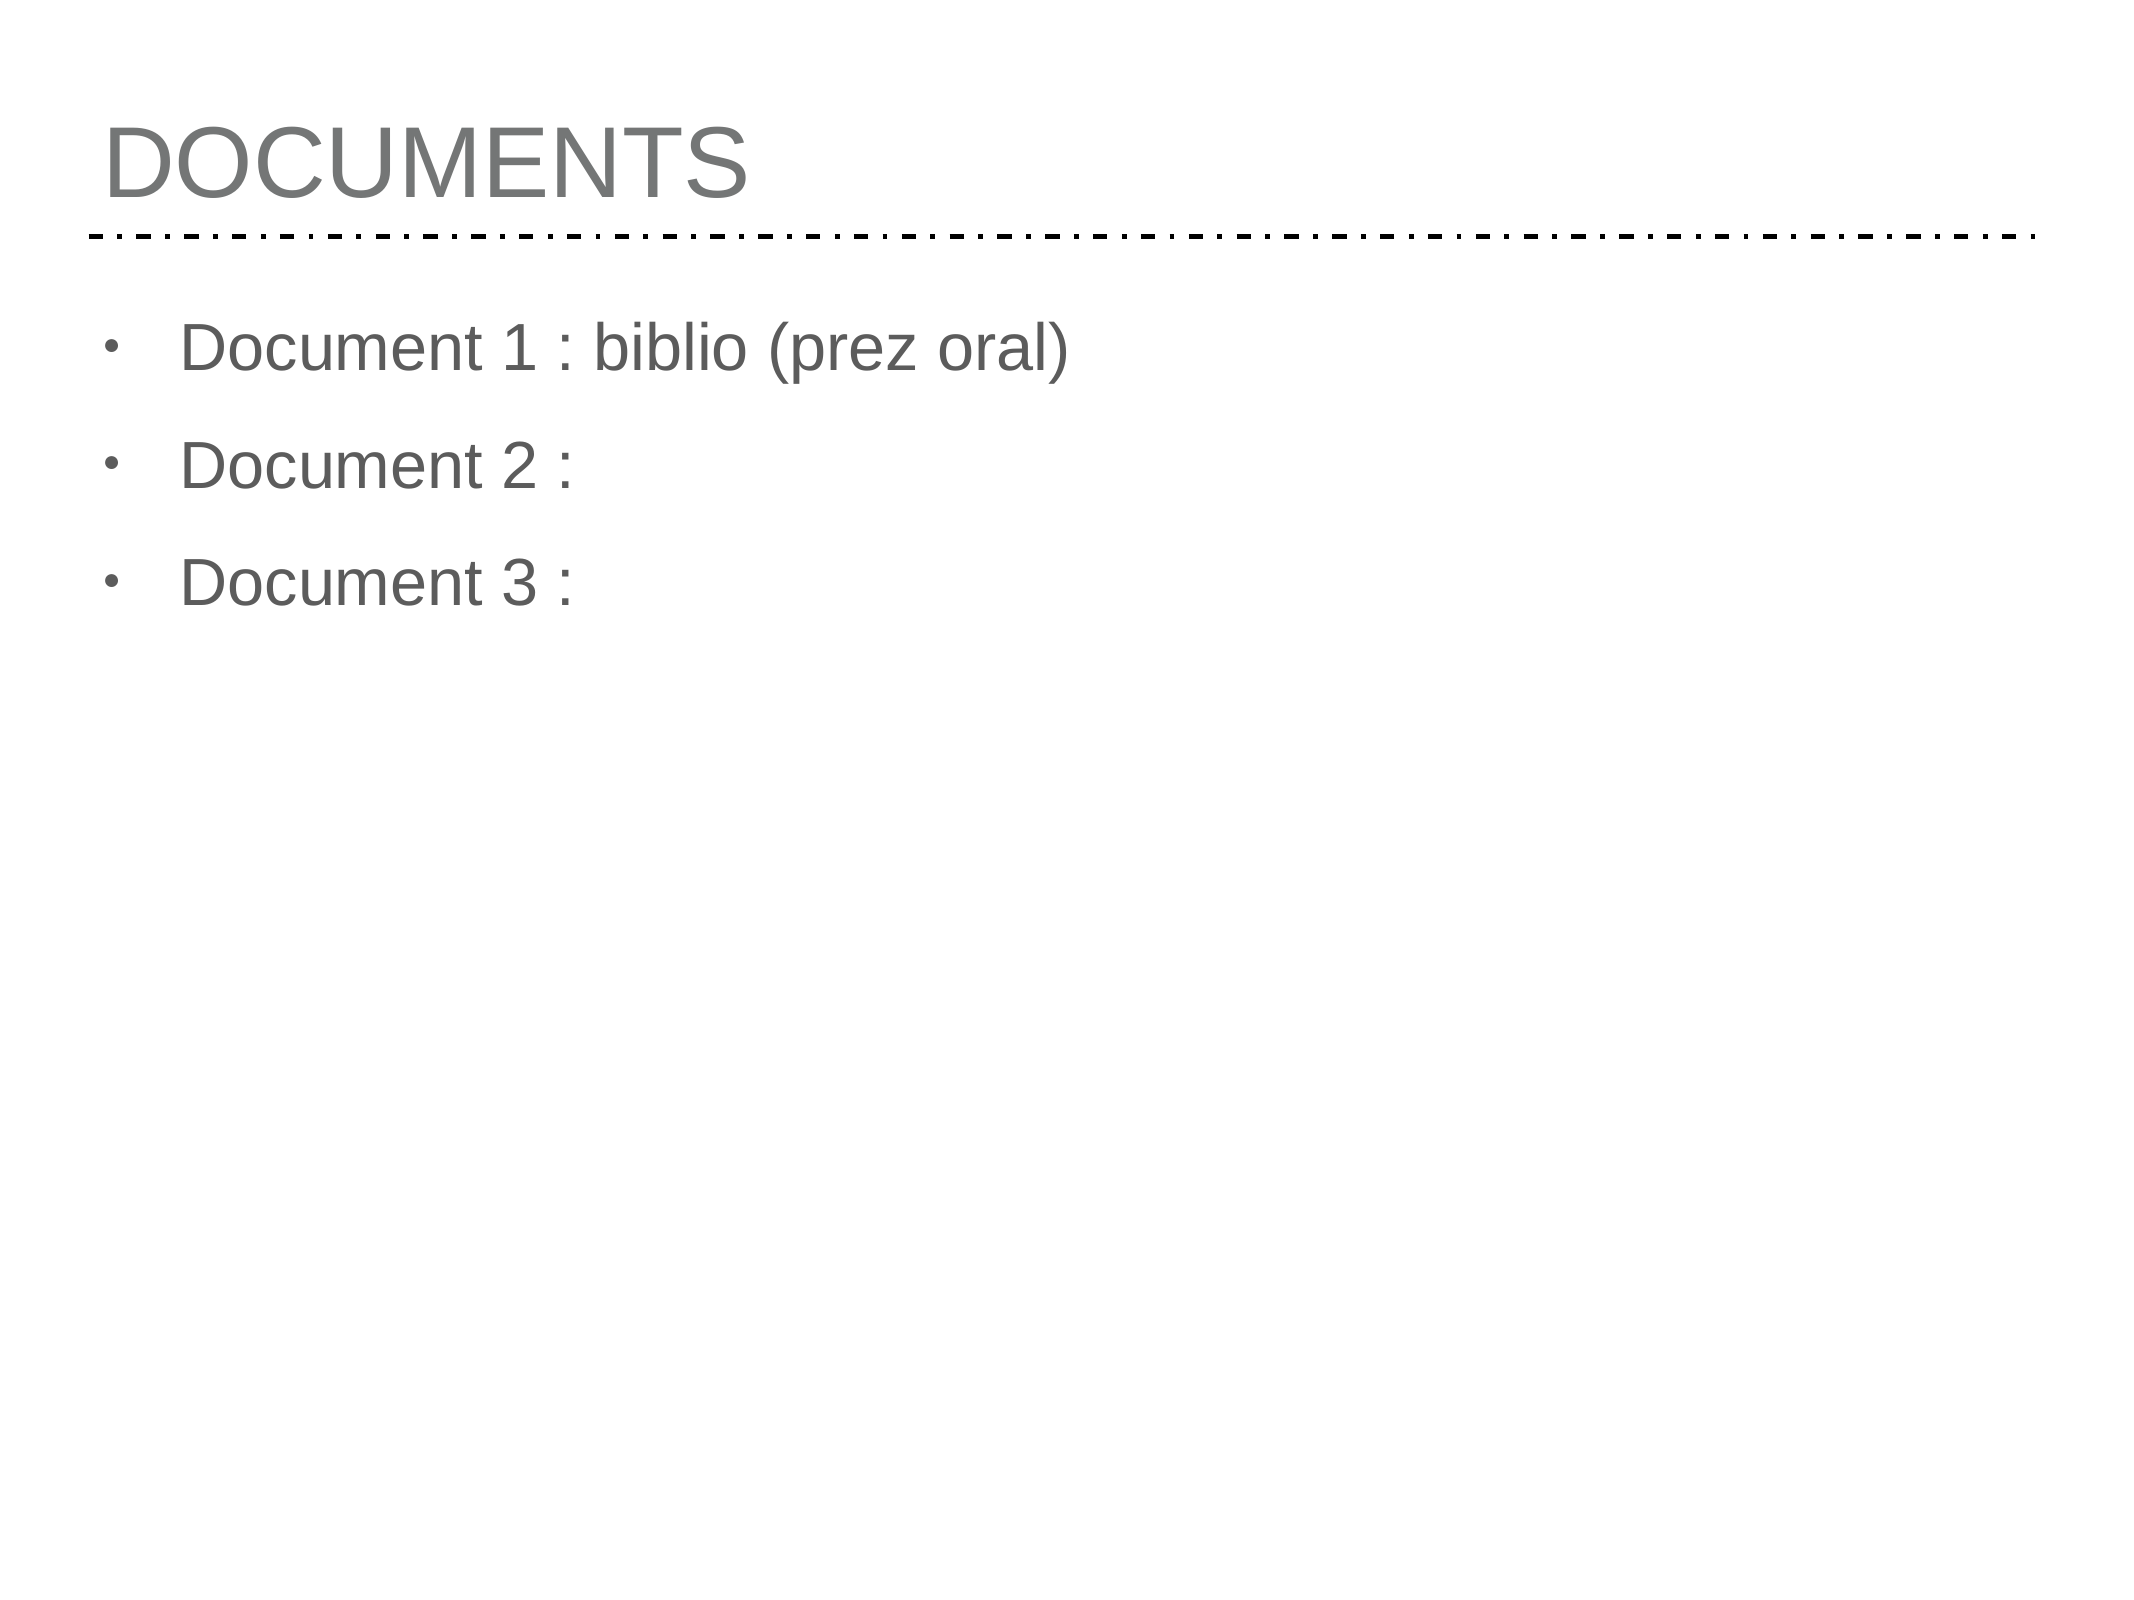

DOCUMENTS
Document 1 : biblio (prez oral)
Document 2 :
Document 3 :